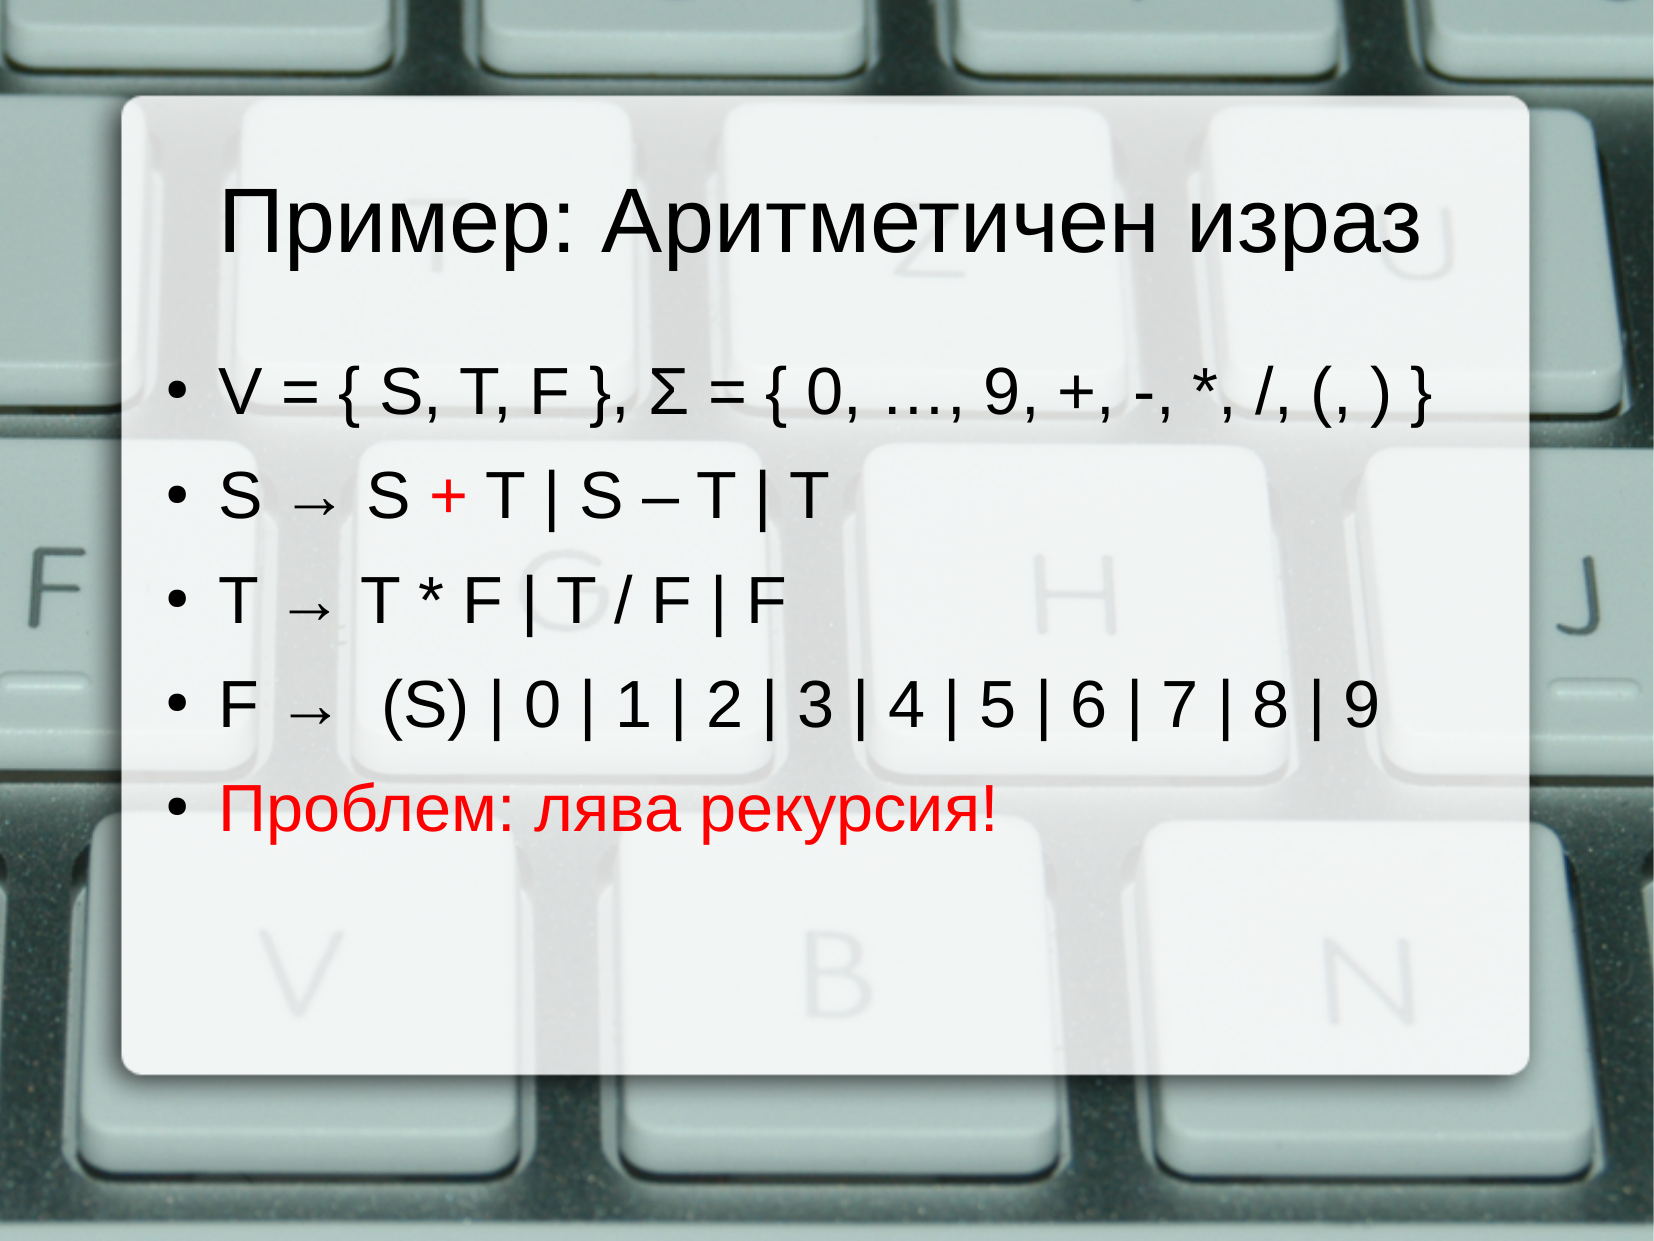

# Пример: Аритметичен израз
V = { S, T, F }, Σ = { 0, …, 9, +, -, *, /, (, ) }
S → S + T | S – T | T
T → T * F | T / F | F
F → (S) | 0 | 1 | 2 | 3 | 4 | 5 | 6 | 7 | 8 | 9
Проблем: лява рекурсия!